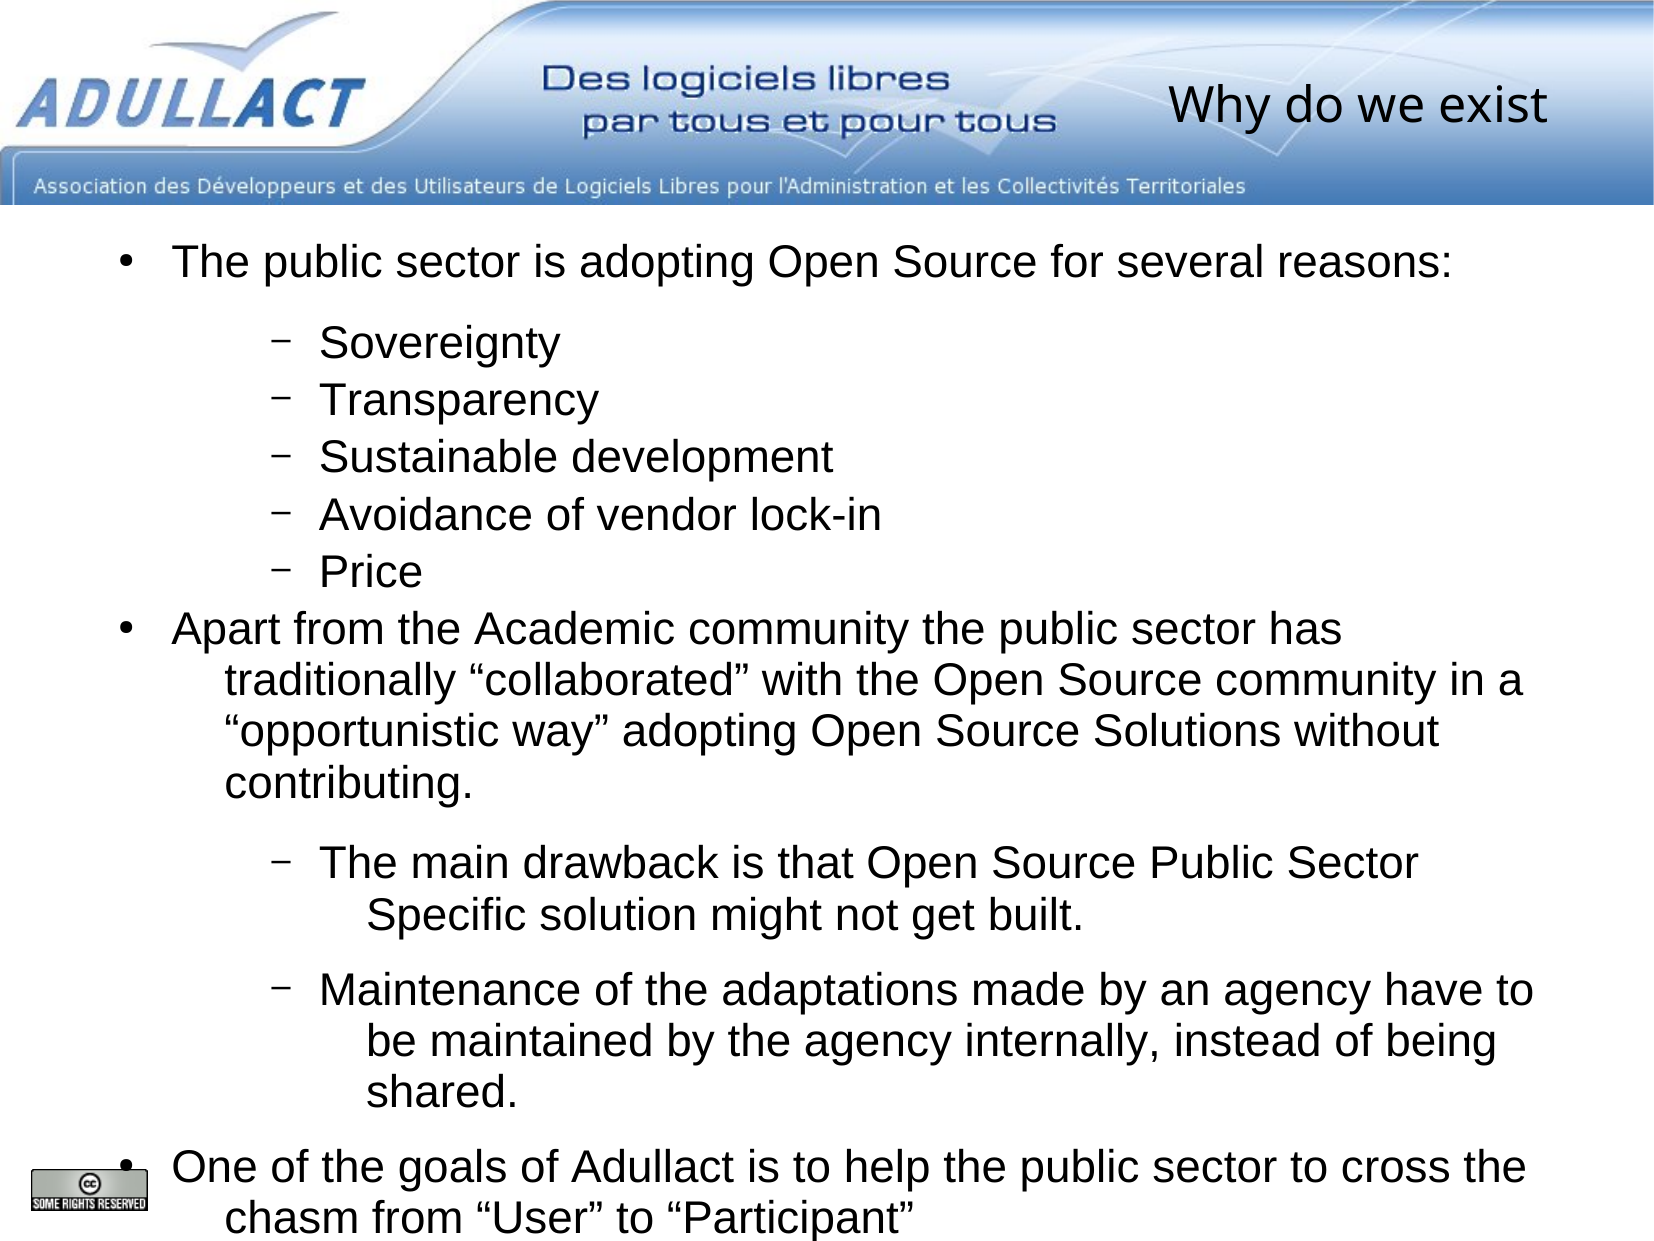

# Why do we exist
The public sector is adopting Open Source for several reasons:
Sovereignty
Transparency
Sustainable development
Avoidance of vendor lock-in
Price
Apart from the Academic community the public sector has traditionally “collaborated” with the Open Source community in a “opportunistic way” adopting Open Source Solutions without contributing.
The main drawback is that Open Source Public Sector Specific solution might not get built.
Maintenance of the adaptations made by an agency have to be maintained by the agency internally, instead of being shared.
One of the goals of Adullact is to help the public sector to cross the chasm from “User” to “Participant”